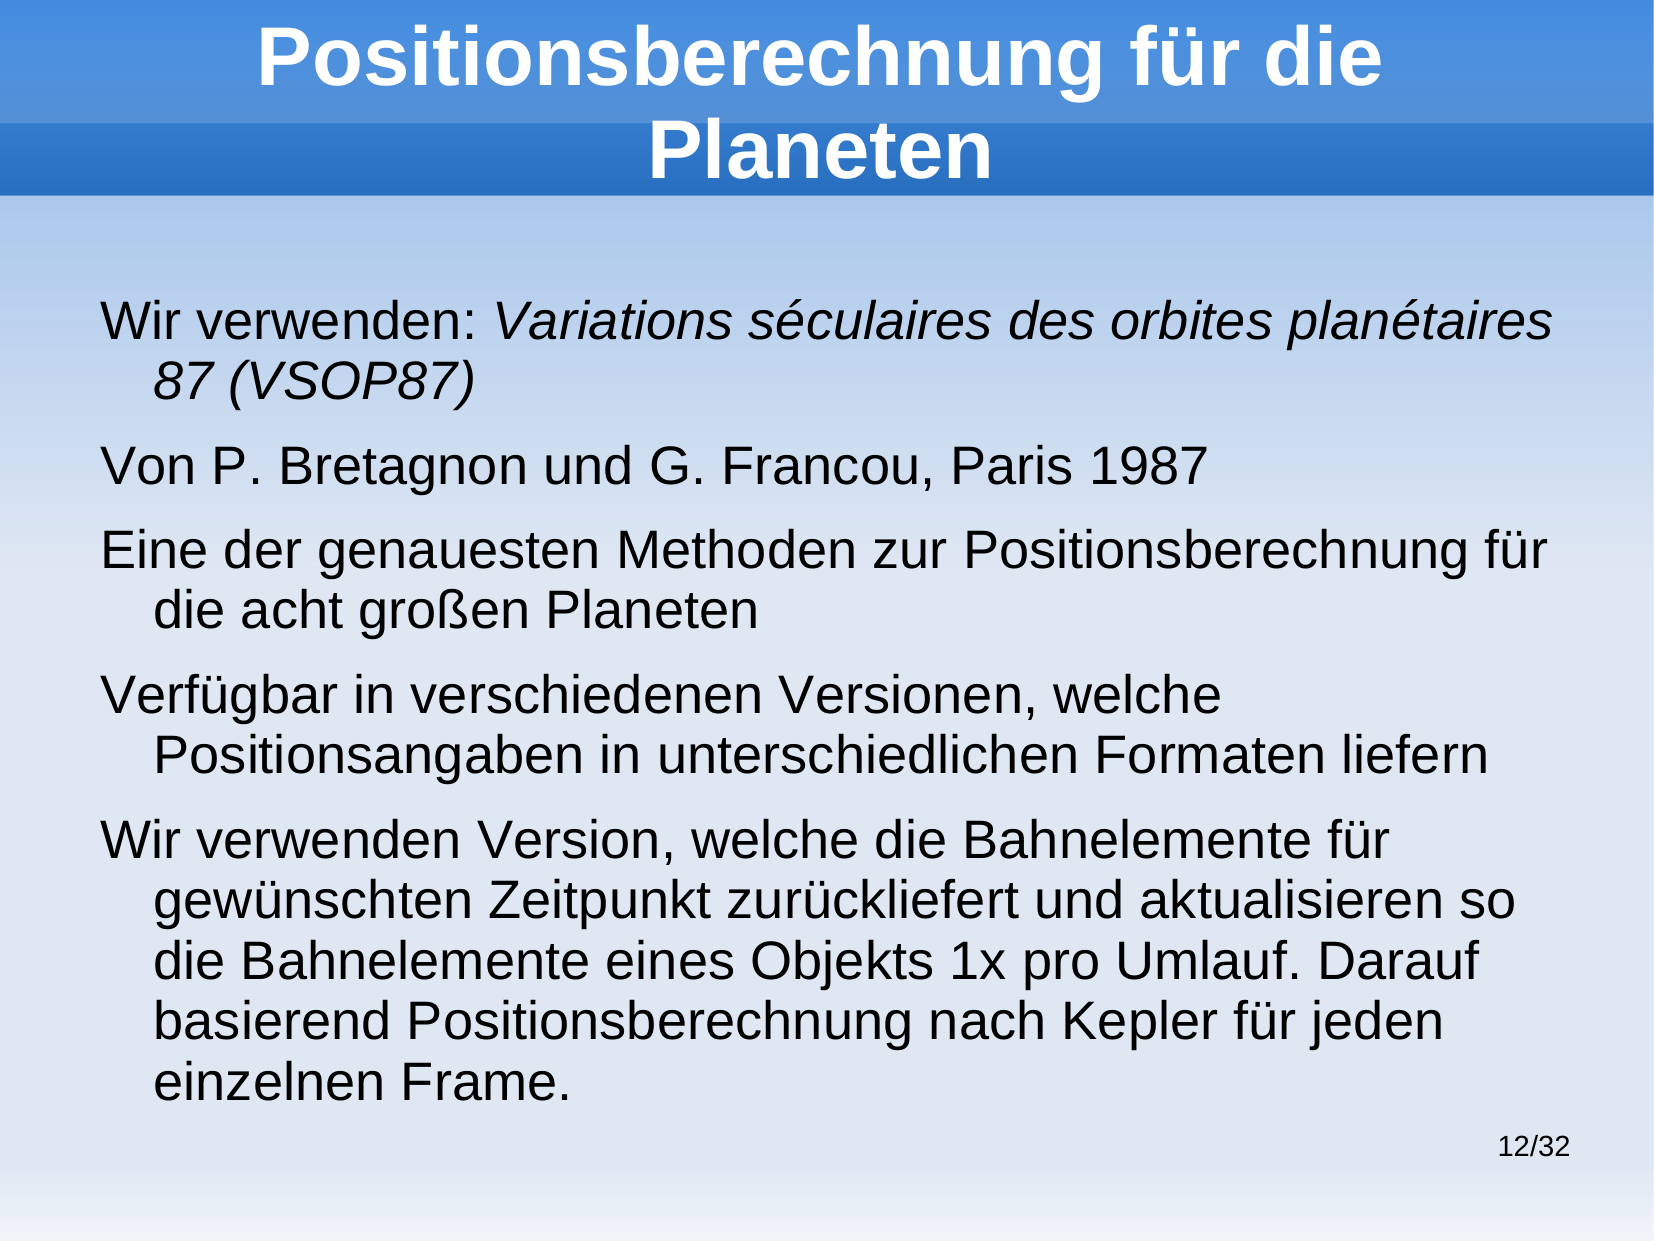

# Positionsberechnung für die Planeten
Wir verwenden: Variations séculaires des orbites planétaires 87 (VSOP87)
Von P. Bretagnon und G. Francou, Paris 1987
Eine der genauesten Methoden zur Positionsberechnung für die acht großen Planeten
Verfügbar in verschiedenen Versionen, welche Positionsangaben in unterschiedlichen Formaten liefern
Wir verwenden Version, welche die Bahnelemente für gewünschten Zeitpunkt zurückliefert und aktualisieren so die Bahnelemente eines Objekts 1x pro Umlauf. Darauf basierend Positionsberechnung nach Kepler für jeden einzelnen Frame.
12